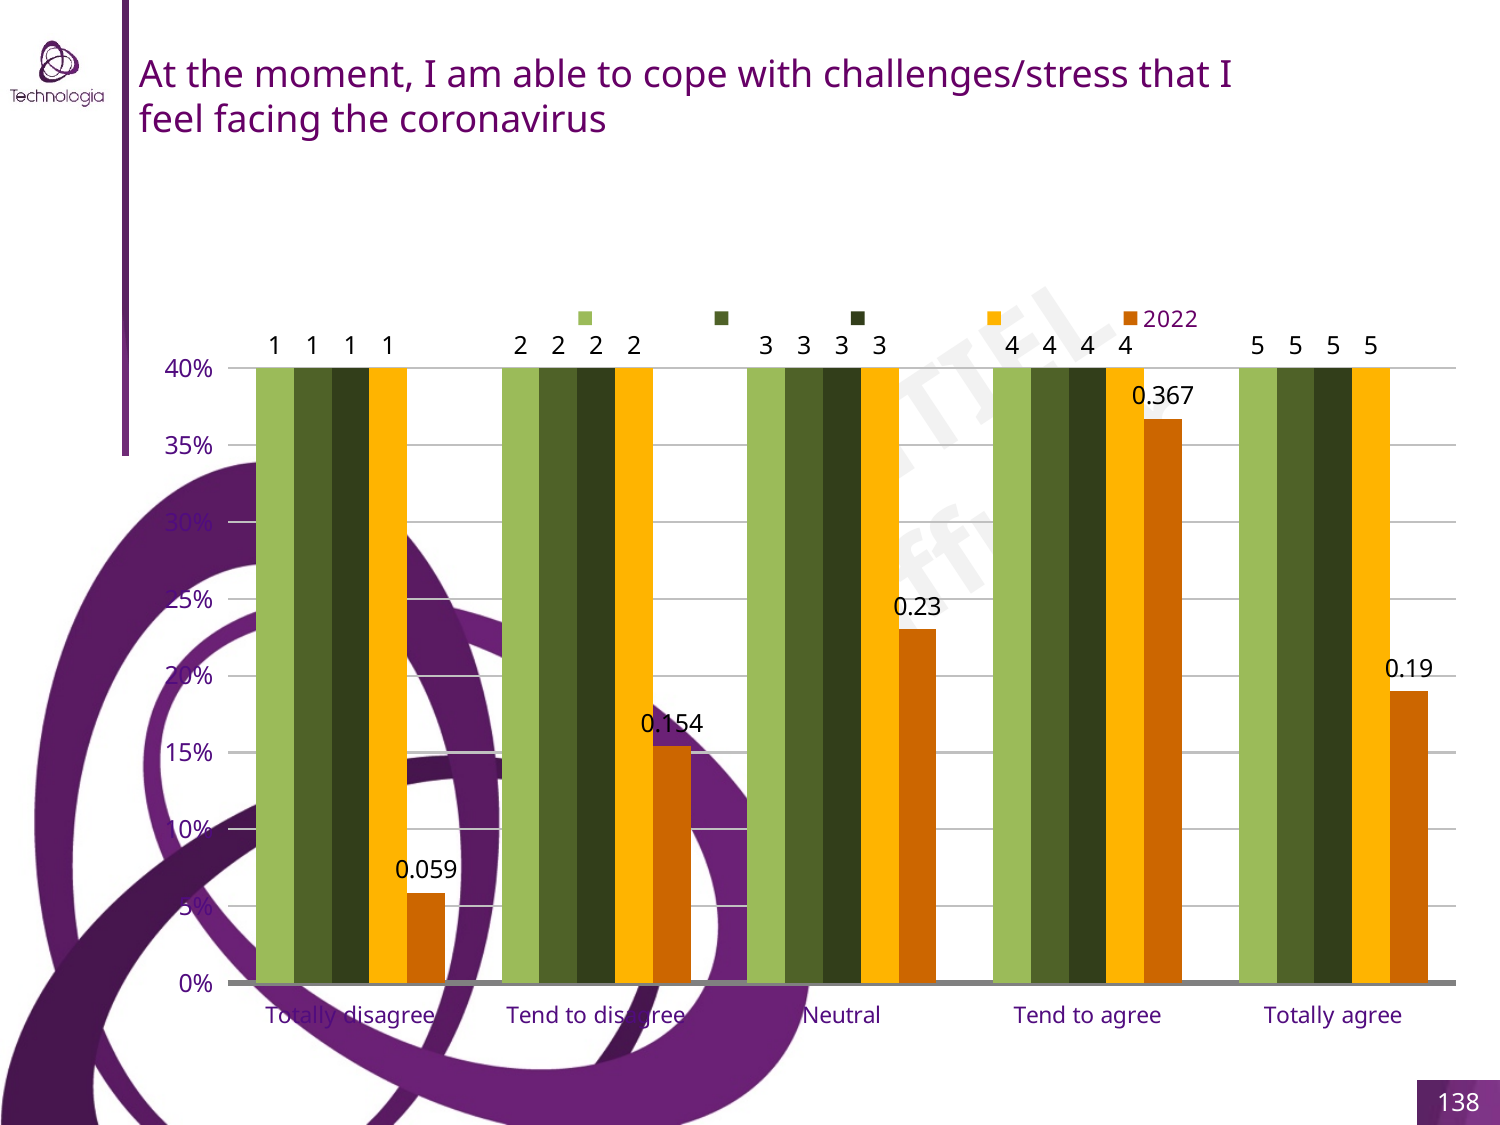

# At the moment, I am able to cope with challenges/stress that I feel facing the coronavirus
[unsupported chart]